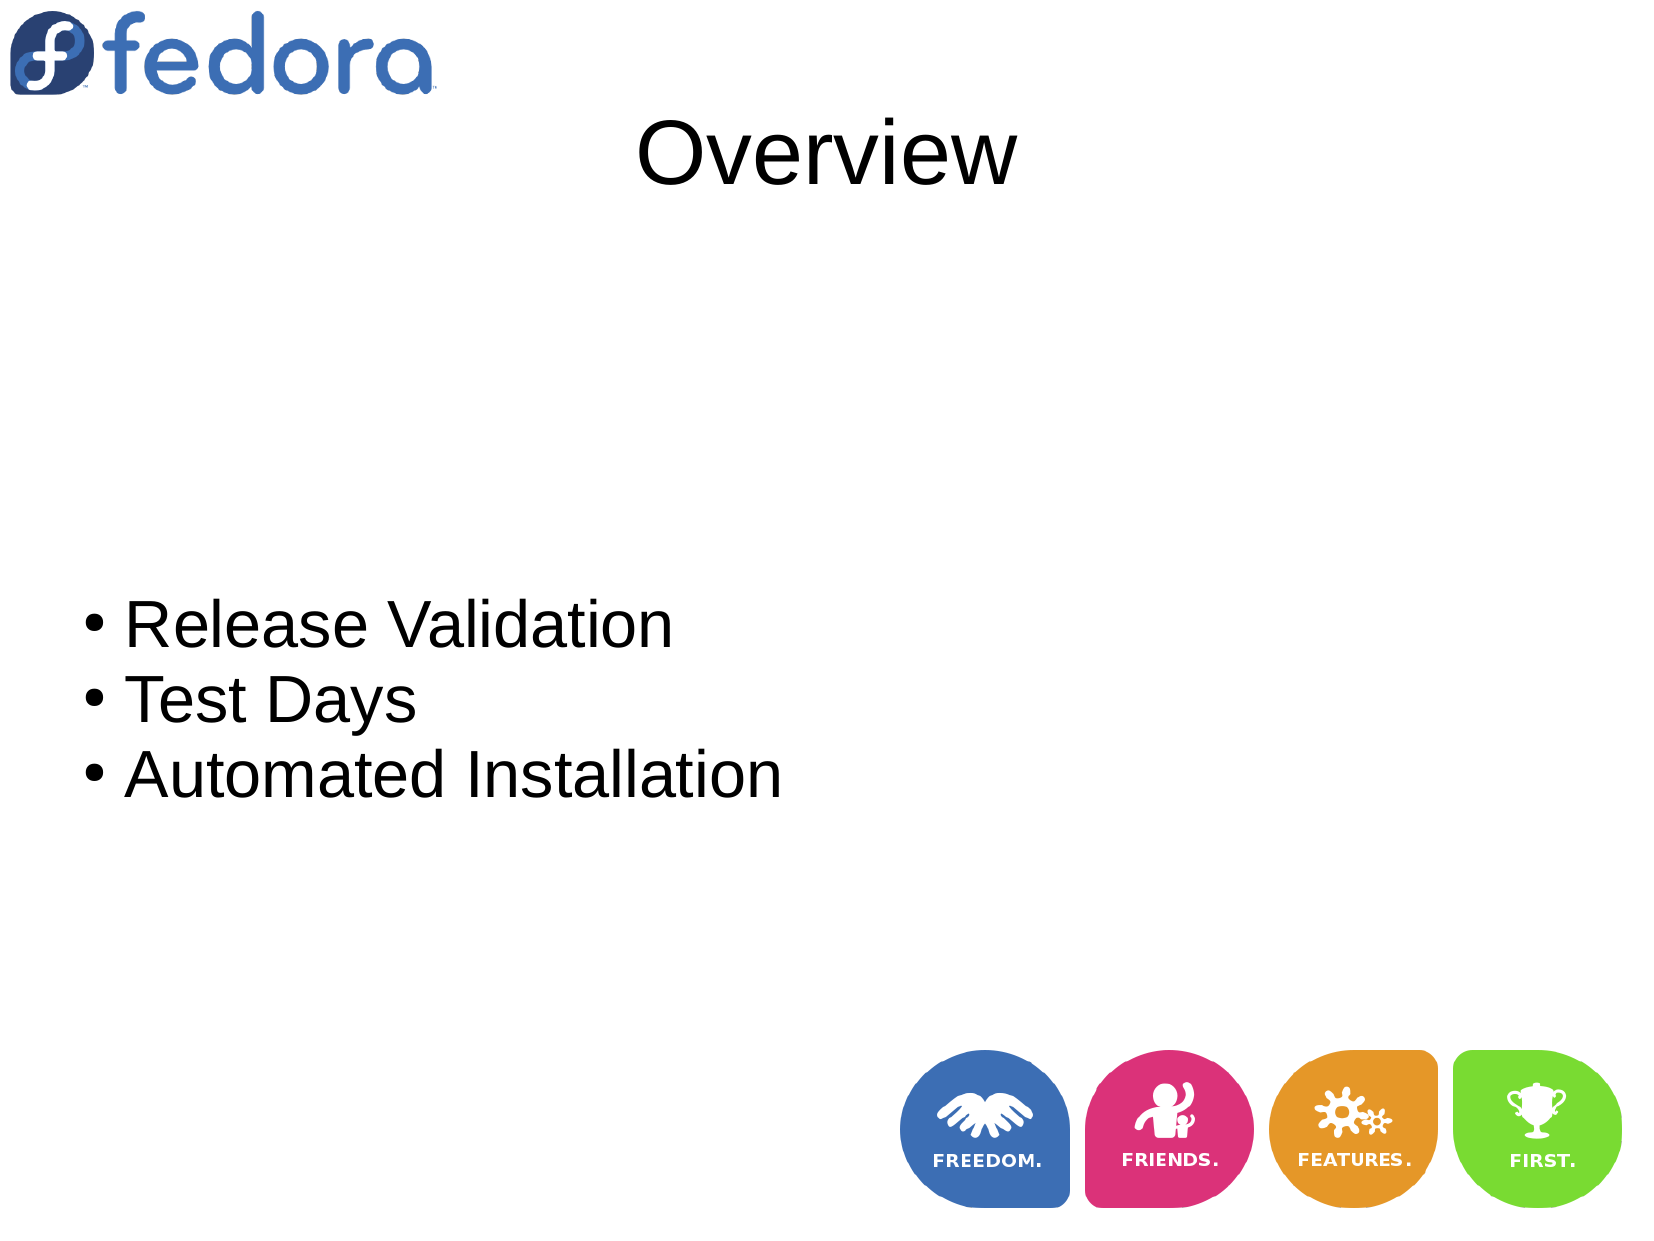

# Overview
 Release Validation
 Test Days
 Automated Installation